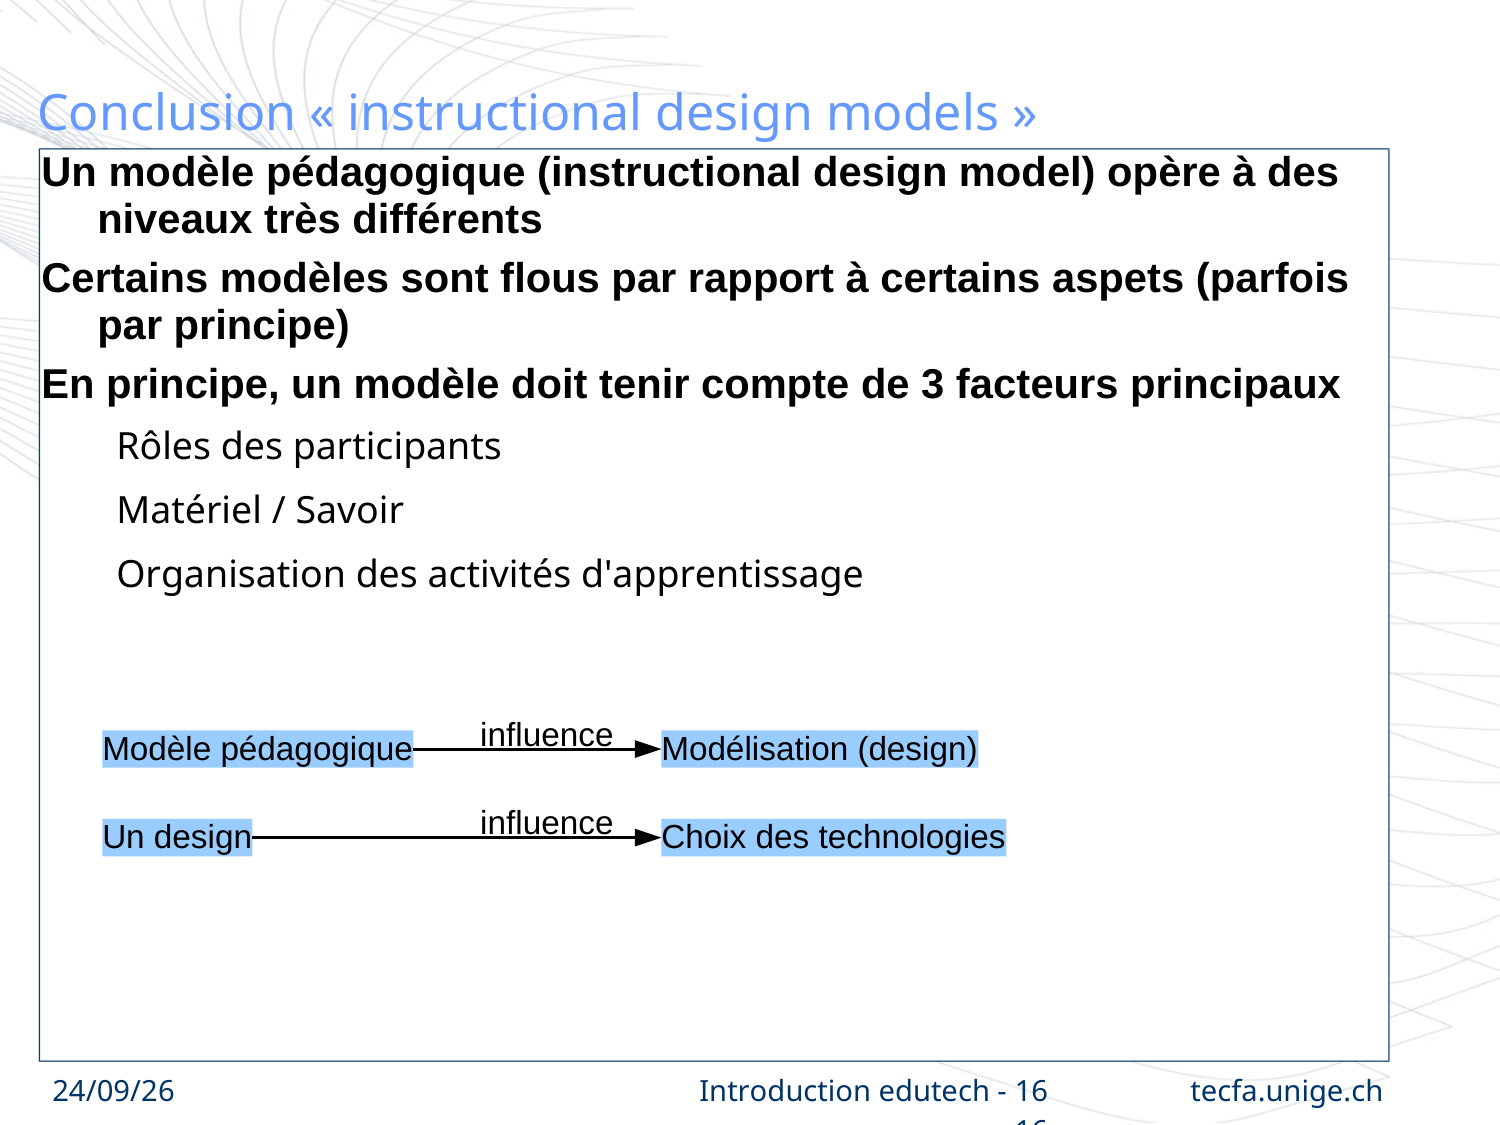

# Conclusion « instructional design models »
Un modèle pédagogique (instructional design model) opère à des niveaux très différents
Certains modèles sont flous par rapport à certains aspets (parfois par principe)
En principe, un modèle doit tenir compte de 3 facteurs principaux
Rôles des participants
Matériel / Savoir
Organisation des activités d'apprentissage
influence
Modèle pédagogique
Modélisation (design)
influence
Un design
Choix des technologies
16